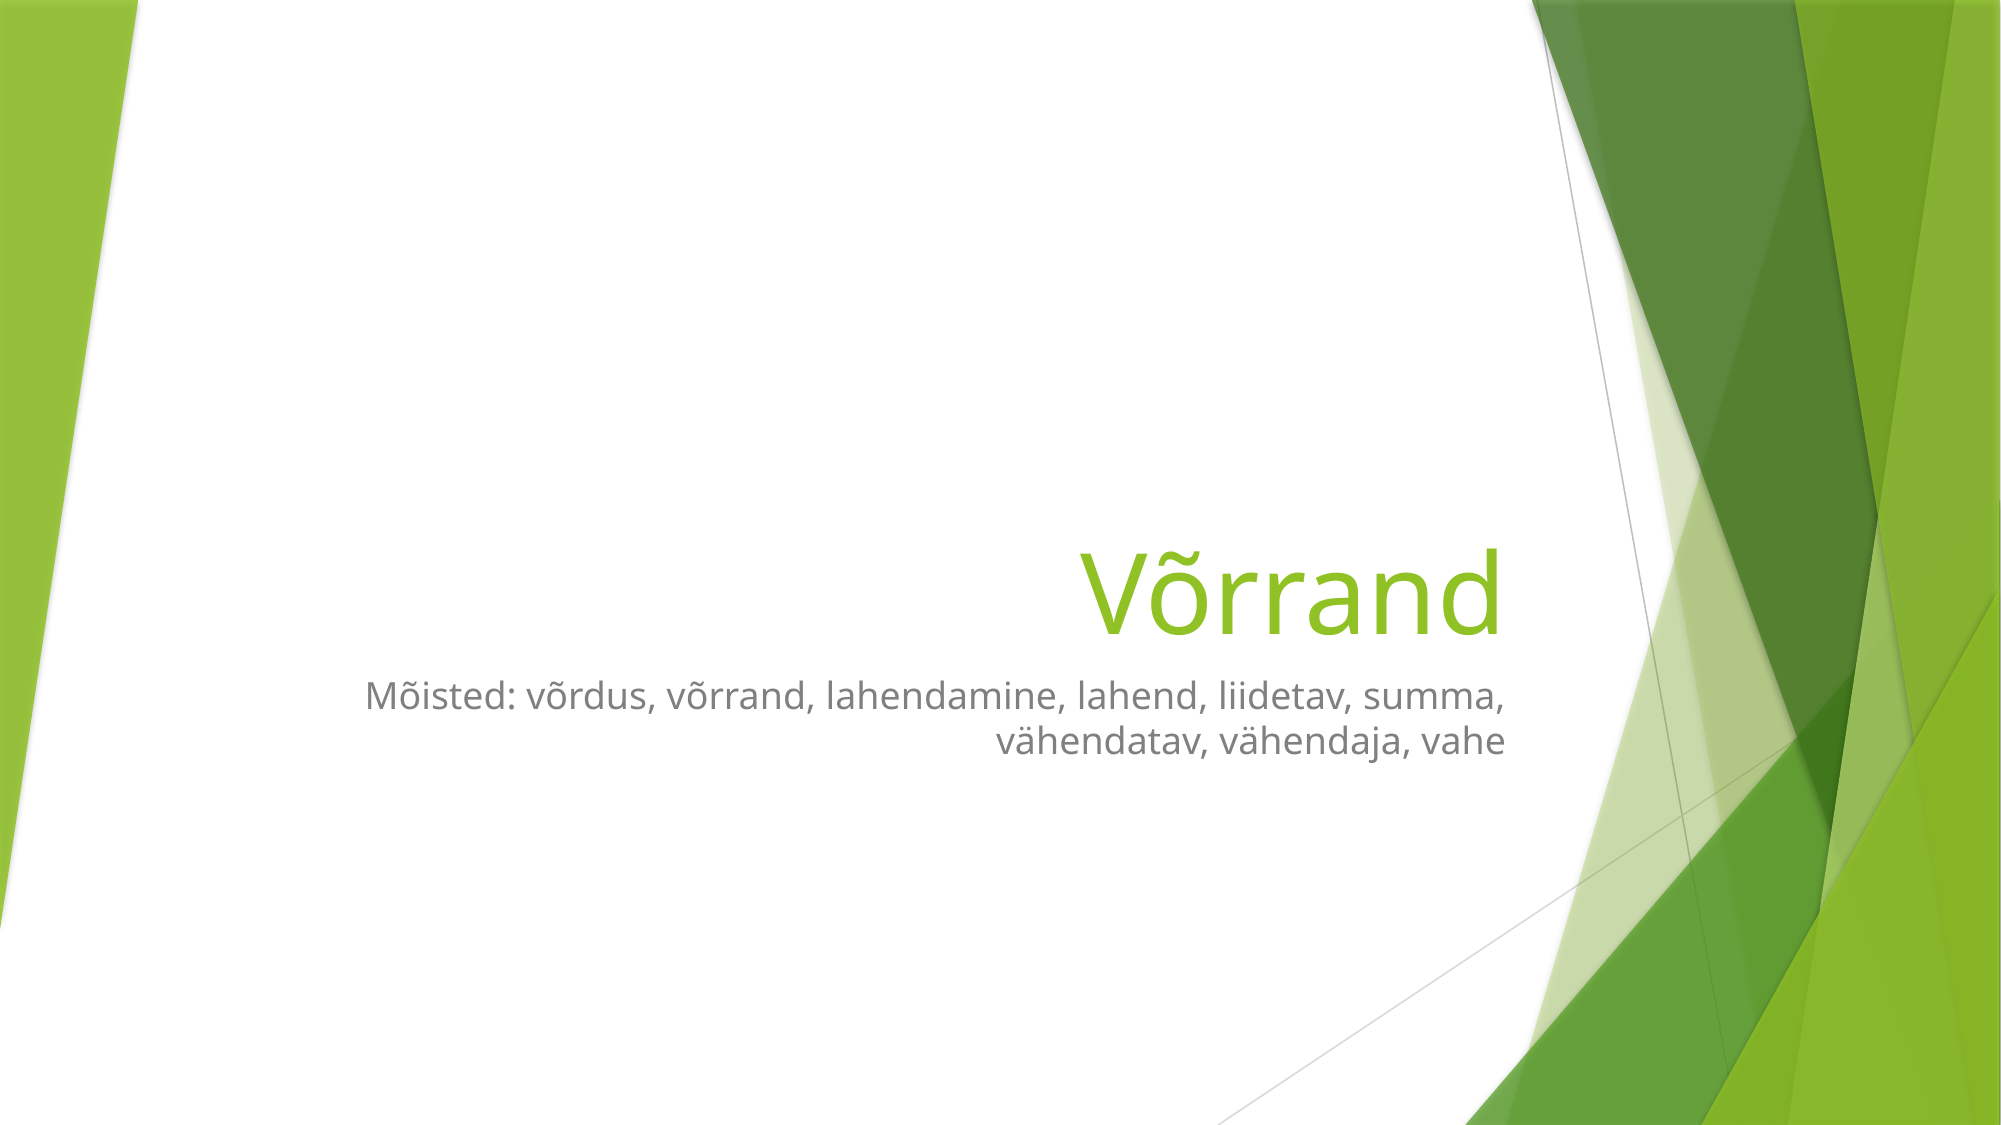

# Võrrand
Mõisted: võrdus, võrrand, lahendamine, lahend, liidetav, summa, vähendatav, vähendaja, vahe